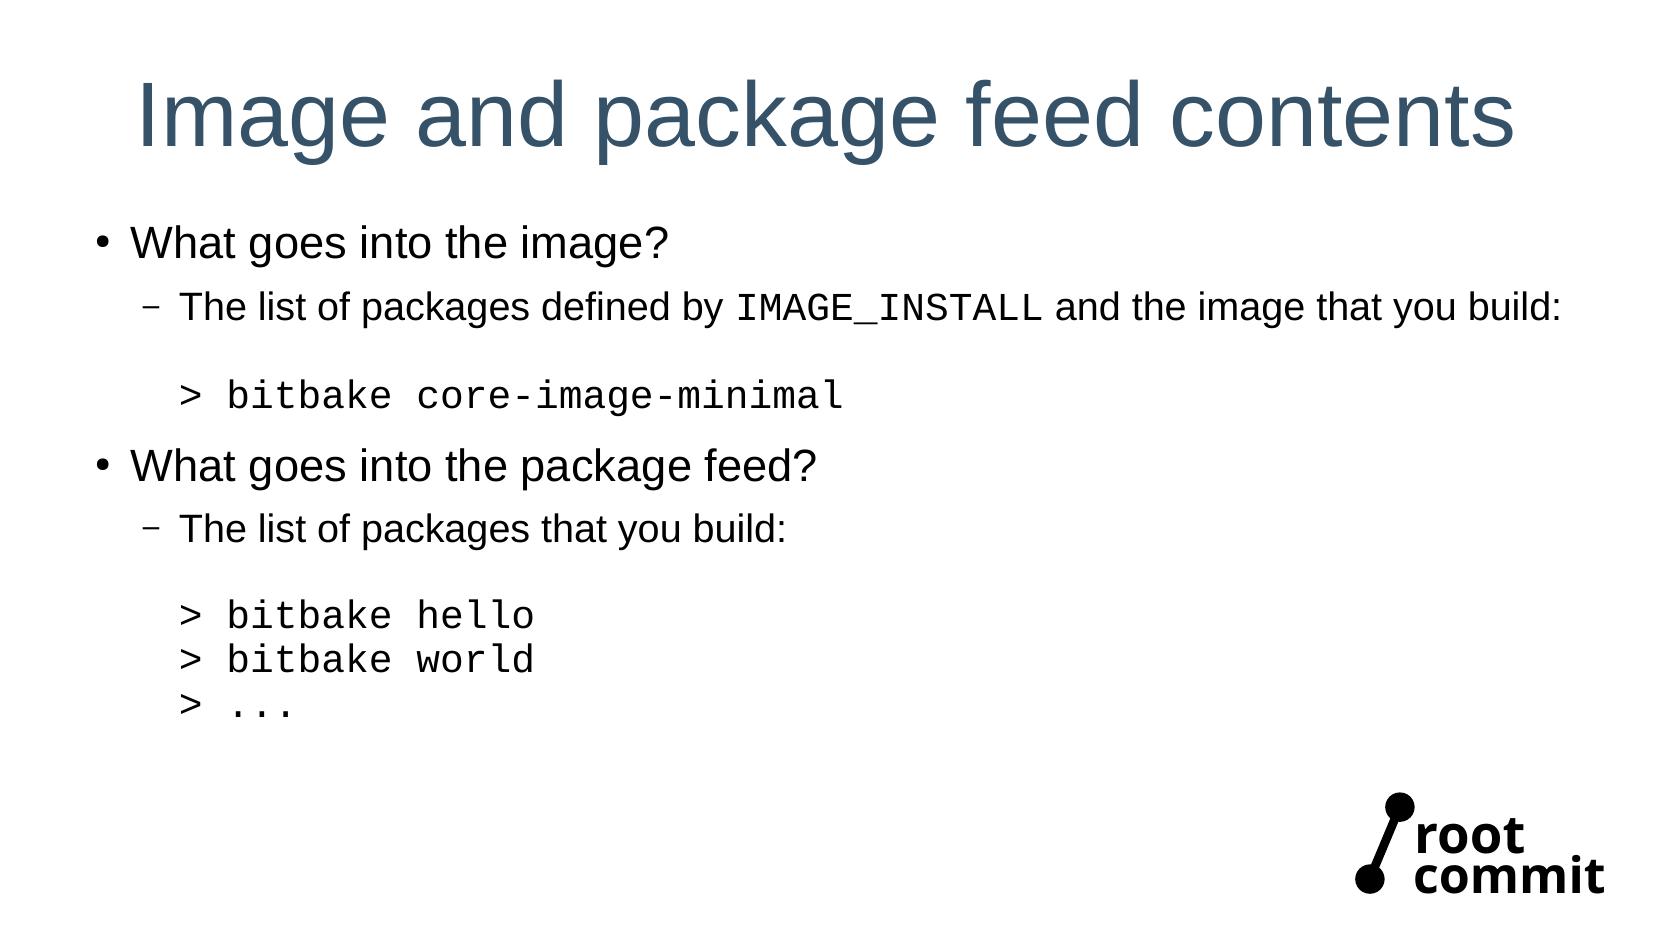

# Image and package feed contents
What goes into the image?
The list of packages defined by IMAGE_INSTALL and the image that you build:
> bitbake core-image-minimal
What goes into the package feed?
The list of packages that you build:
> bitbake hello
> bitbake world
> ...